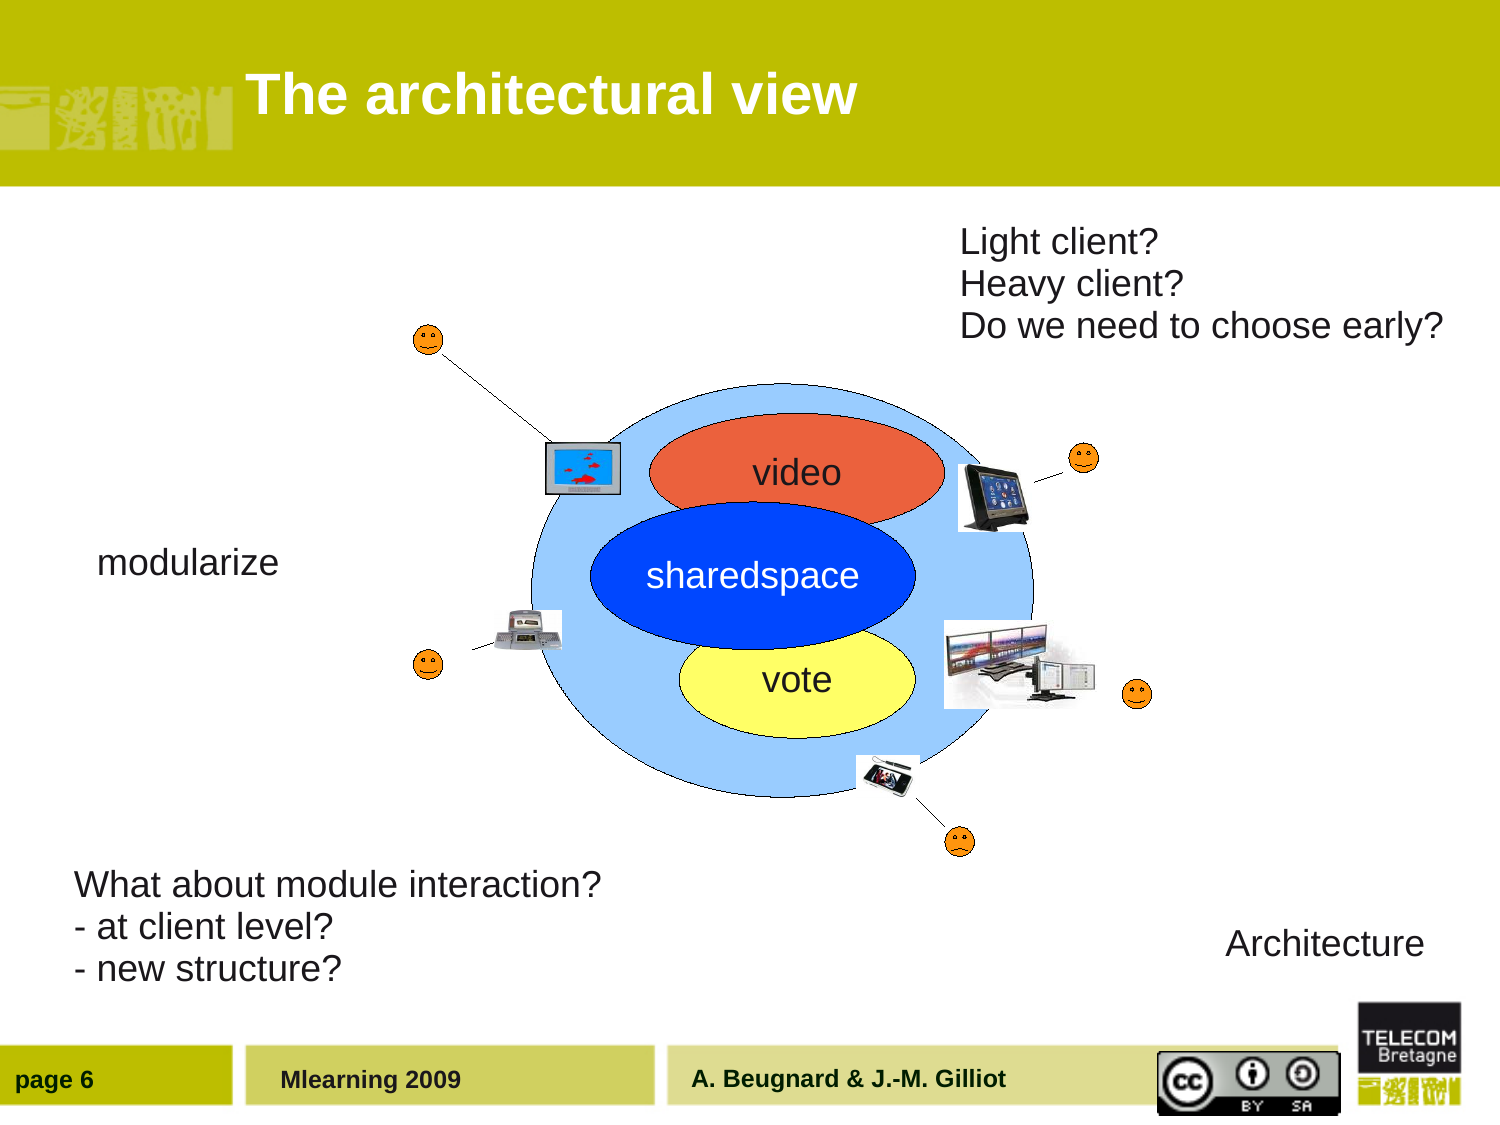

# The architectural view
Light client?
Heavy client?
Do we need to choose early?
The System
video
sharedspace
modularize
vote
What about module interaction?
- at client level?
- new structure?
Architecture
6